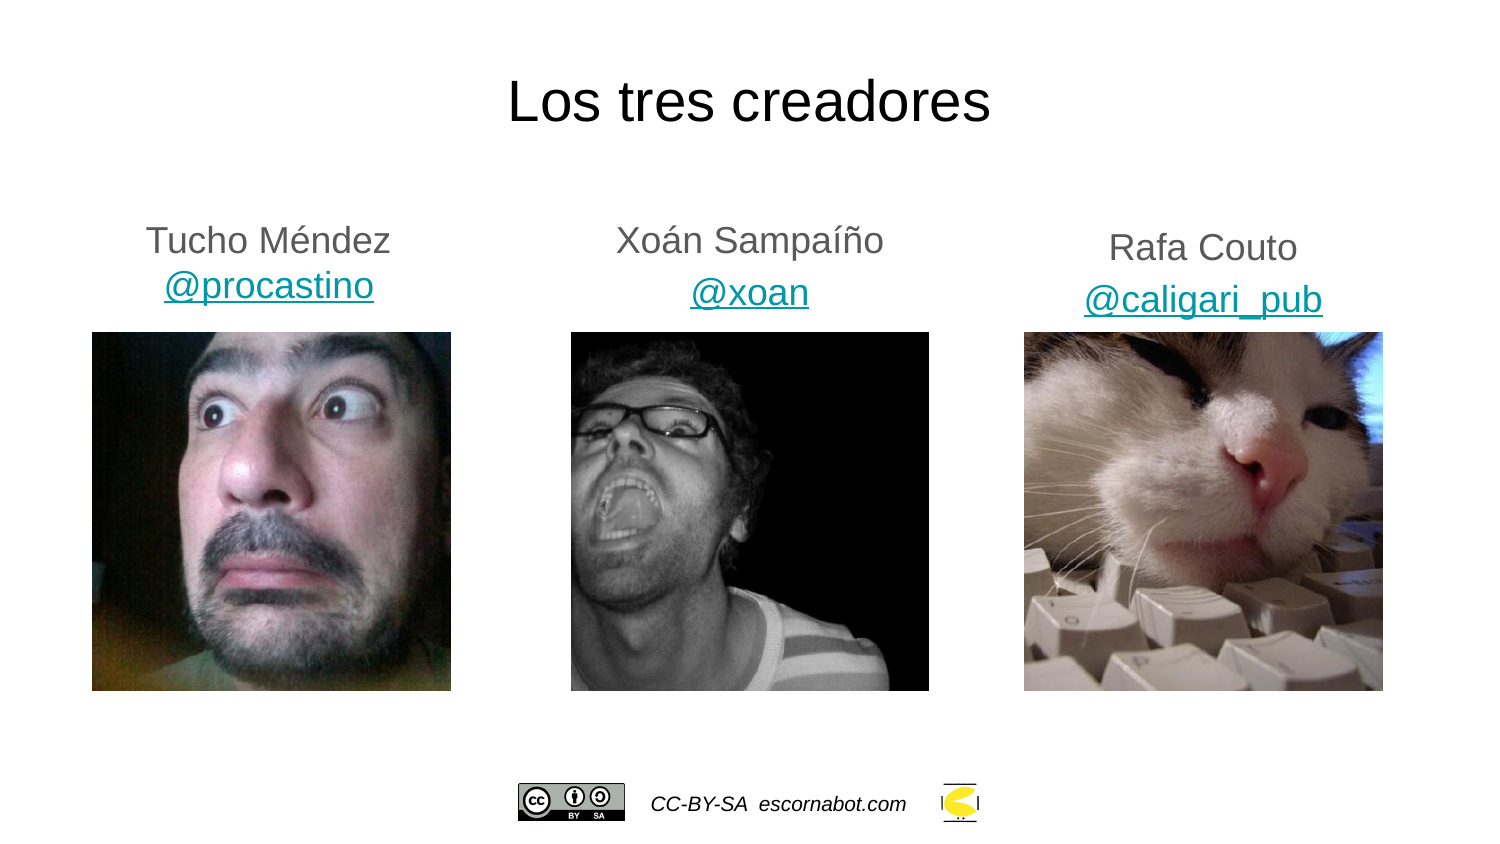

# Los tres creadores
Xoán Sampaíño
@xoan
Tucho Méndez
@procastino
Rafa Couto
@caligari_pub
CC-BY-SA escornabot.com